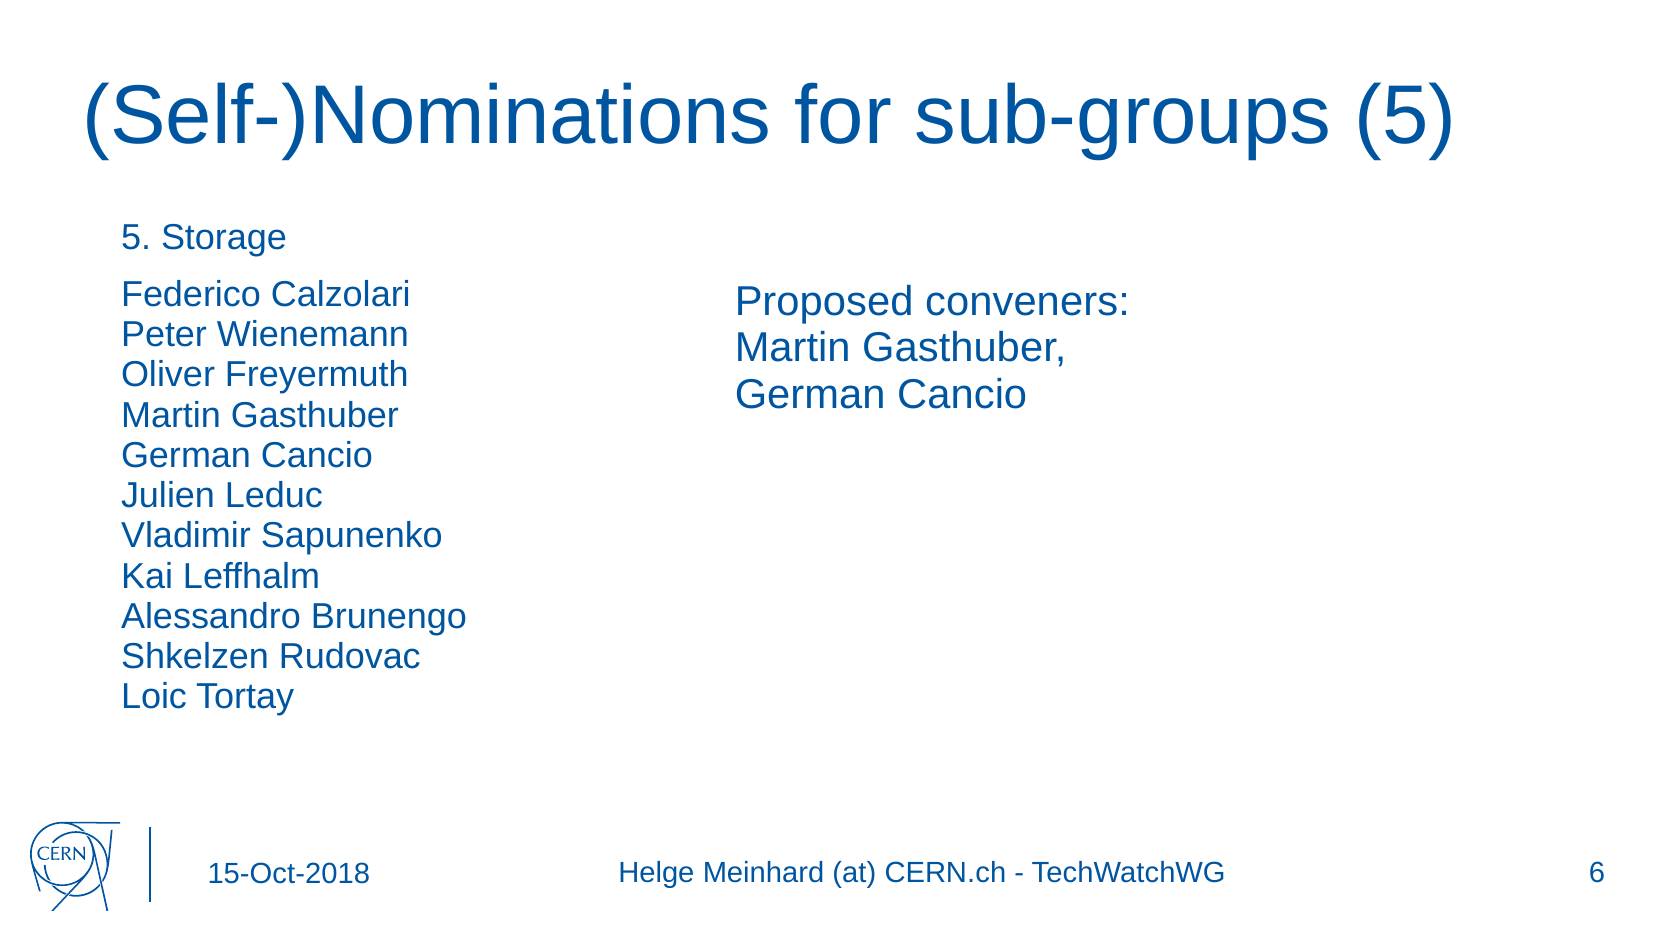

# (Self-)Nominations for sub-groups (5)
5. Storage
Federico Calzolari
Peter Wienemann
Oliver Freyermuth
Martin Gasthuber
German Cancio
Julien Leduc
Vladimir Sapunenko
Kai Leffhalm
Alessandro Brunengo
Shkelzen Rudovac
Loic Tortay
Proposed conveners:
Martin Gasthuber,
German Cancio
Helge Meinhard (at) CERN.ch - TechWatchWG
6
15-Oct-2018